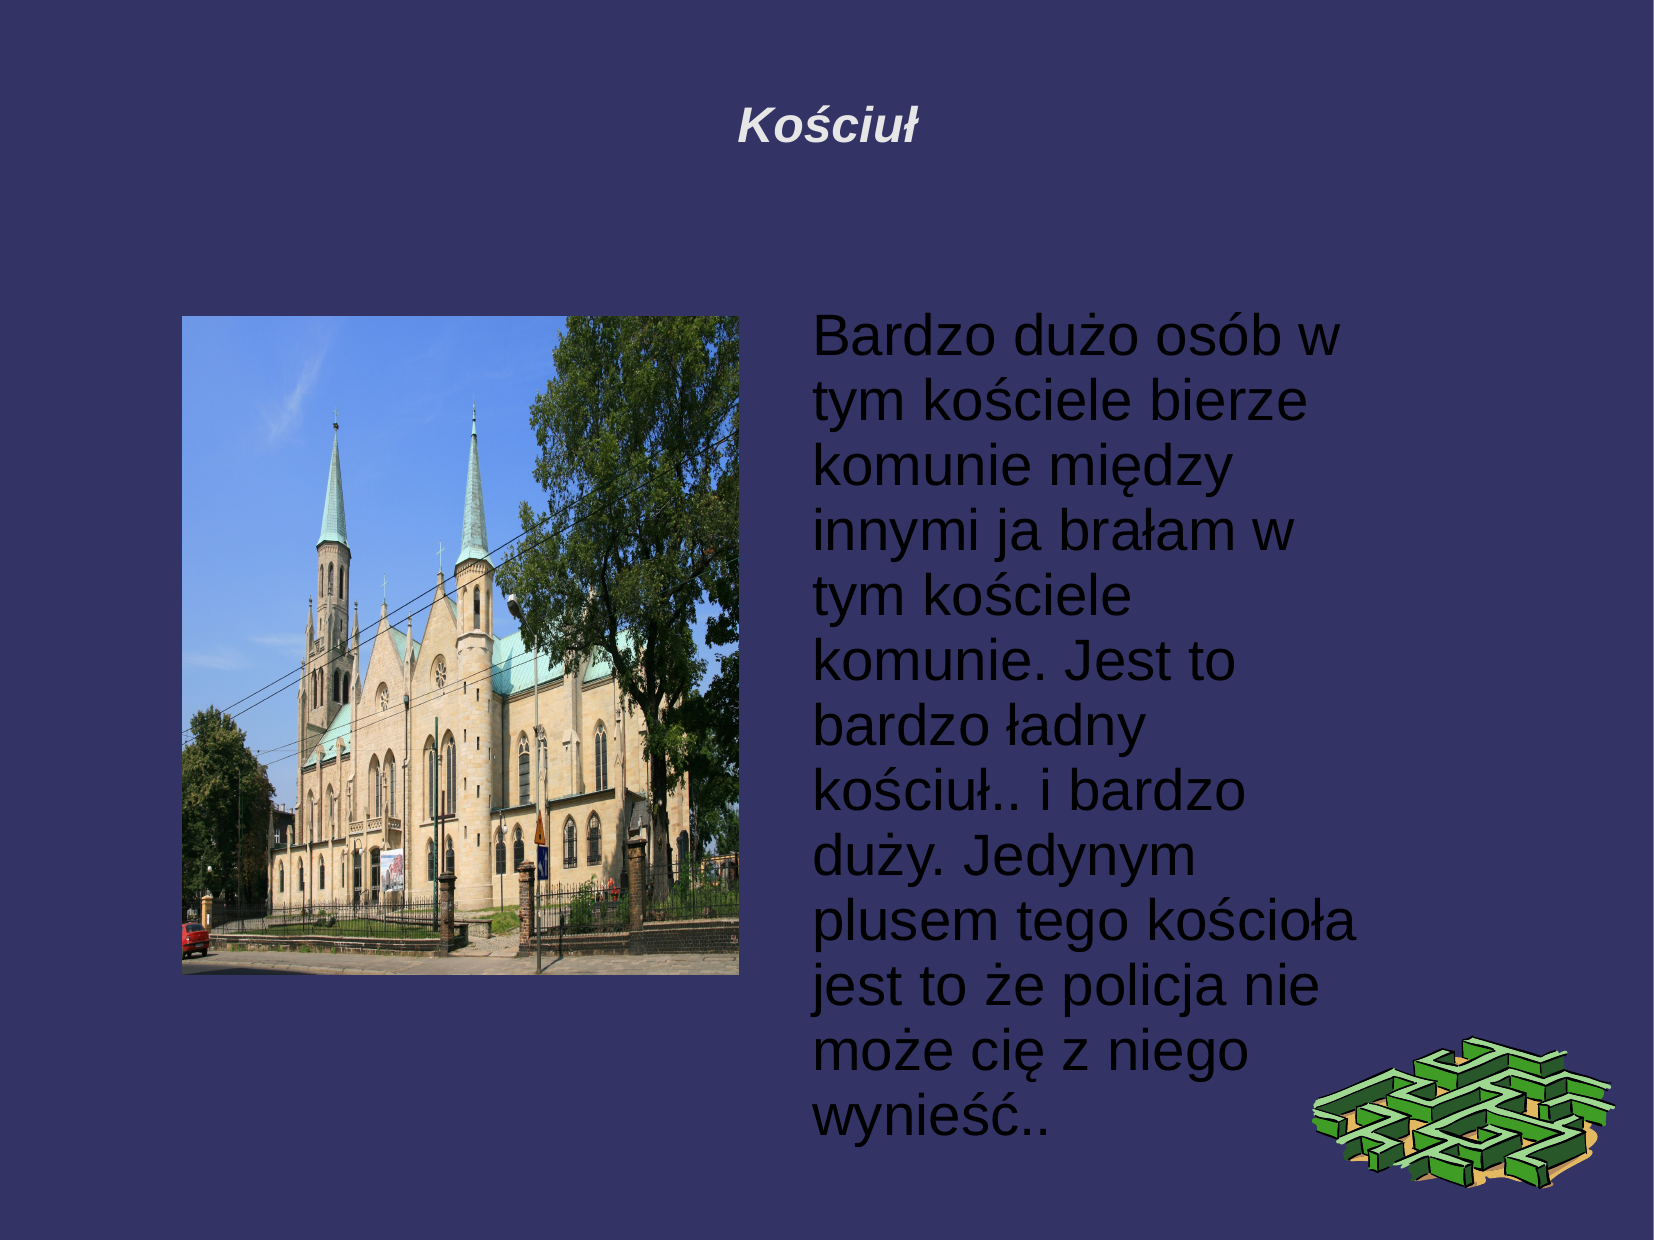

# Kościuł
Bardzo dużo osób w tym kościele bierze komunie między innymi ja brałam w tym kościele komunie. Jest to bardzo ładny kościuł.. i bardzo duży. Jedynym plusem tego kościoła jest to że policja nie może cię z niego wynieść..